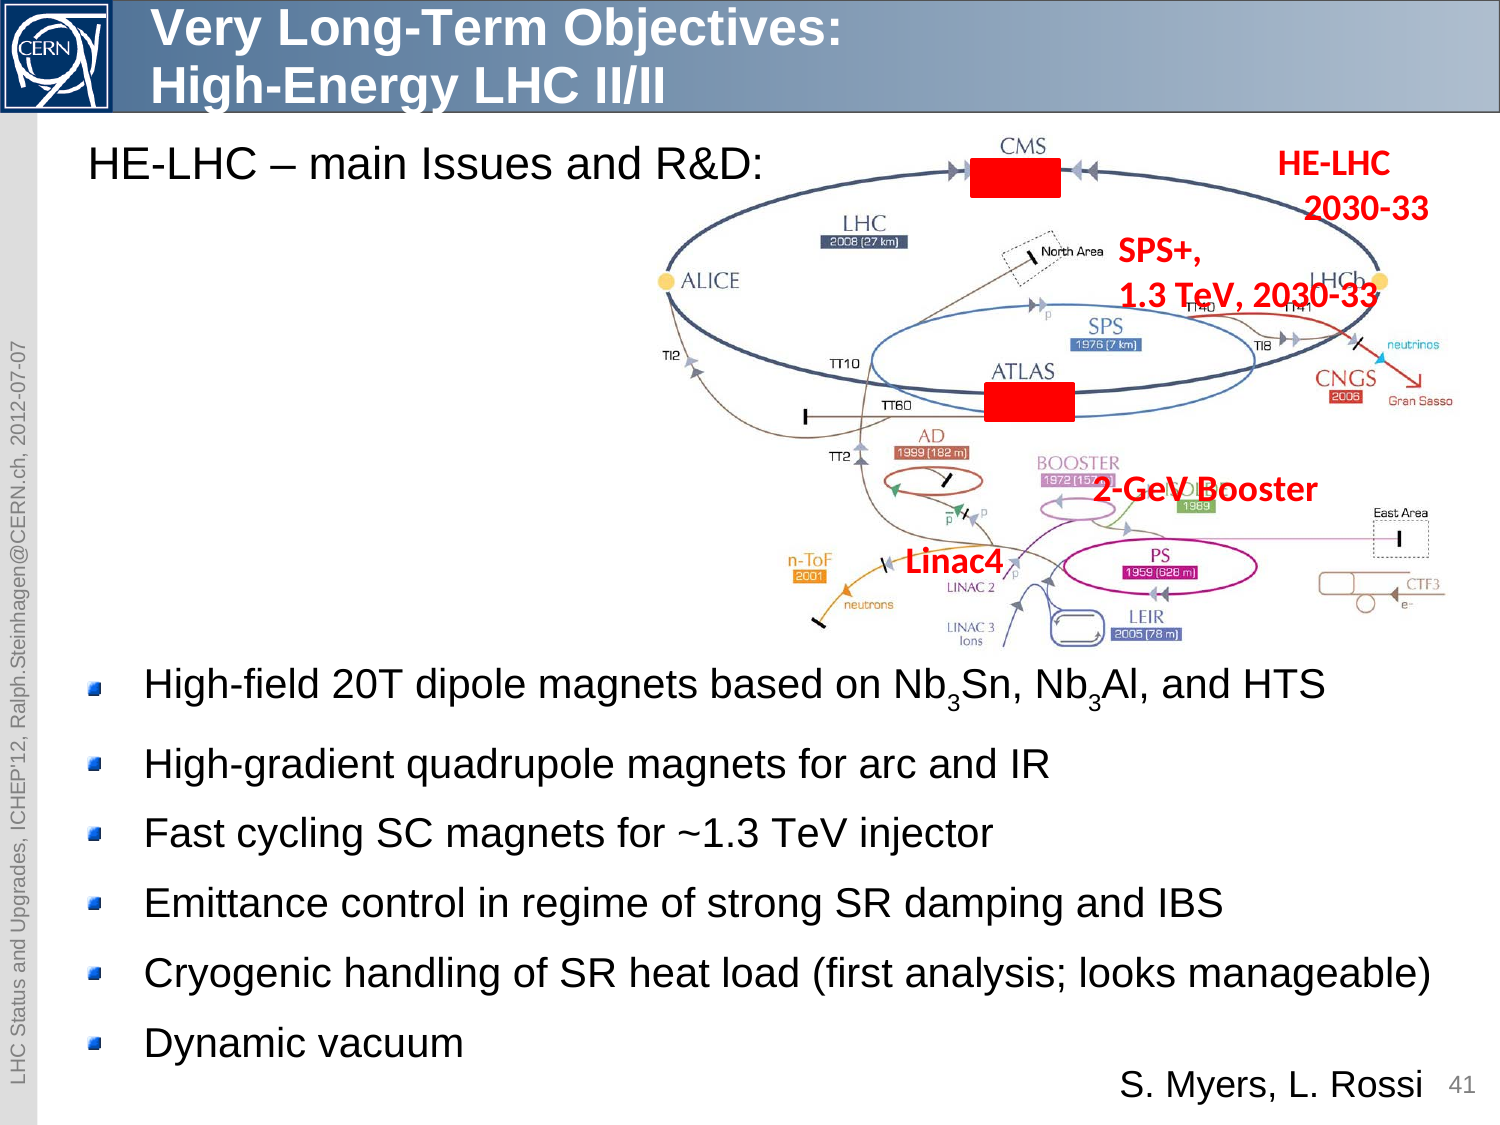

# Very Long-Term Objectives: High-Energy LHC II/II
HE-LHC
 2030-33
HE-LHC – main Issues and R&D:
High-field 20T dipole magnets based on Nb3Sn, Nb3Al, and HTS
High-gradient quadrupole magnets for arc and IR
Fast cycling SC magnets for ~1.3 TeV injector
Emittance control in regime of strong SR damping and IBS
Cryogenic handling of SR heat load (first analysis; looks manageable)
Dynamic vacuum
SPS+,
1.3 TeV, 2030-33
2-GeV Booster
Linac4
S. Myers, L. Rossi